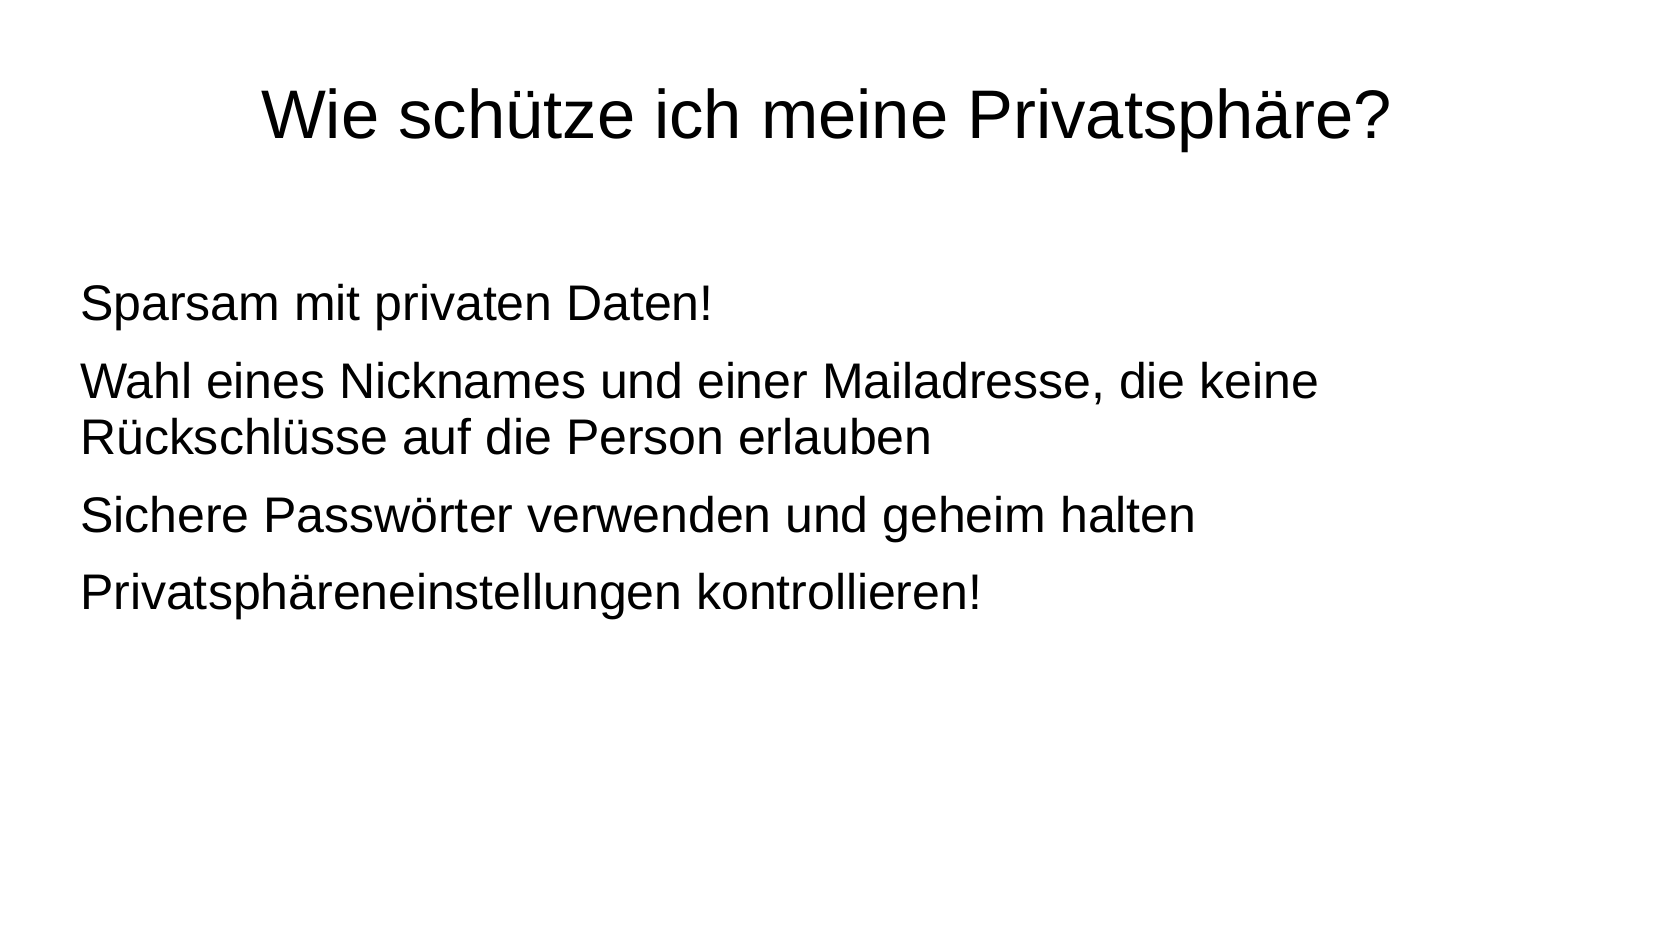

# Wie schütze ich meine Privatsphäre?
Sparsam mit privaten Daten!
Wahl eines Nicknames und einer Mailadresse, die keine Rückschlüsse auf die Person erlauben
Sichere Passwörter verwenden und geheim halten
Privatsphäreneinstellungen kontrollieren!